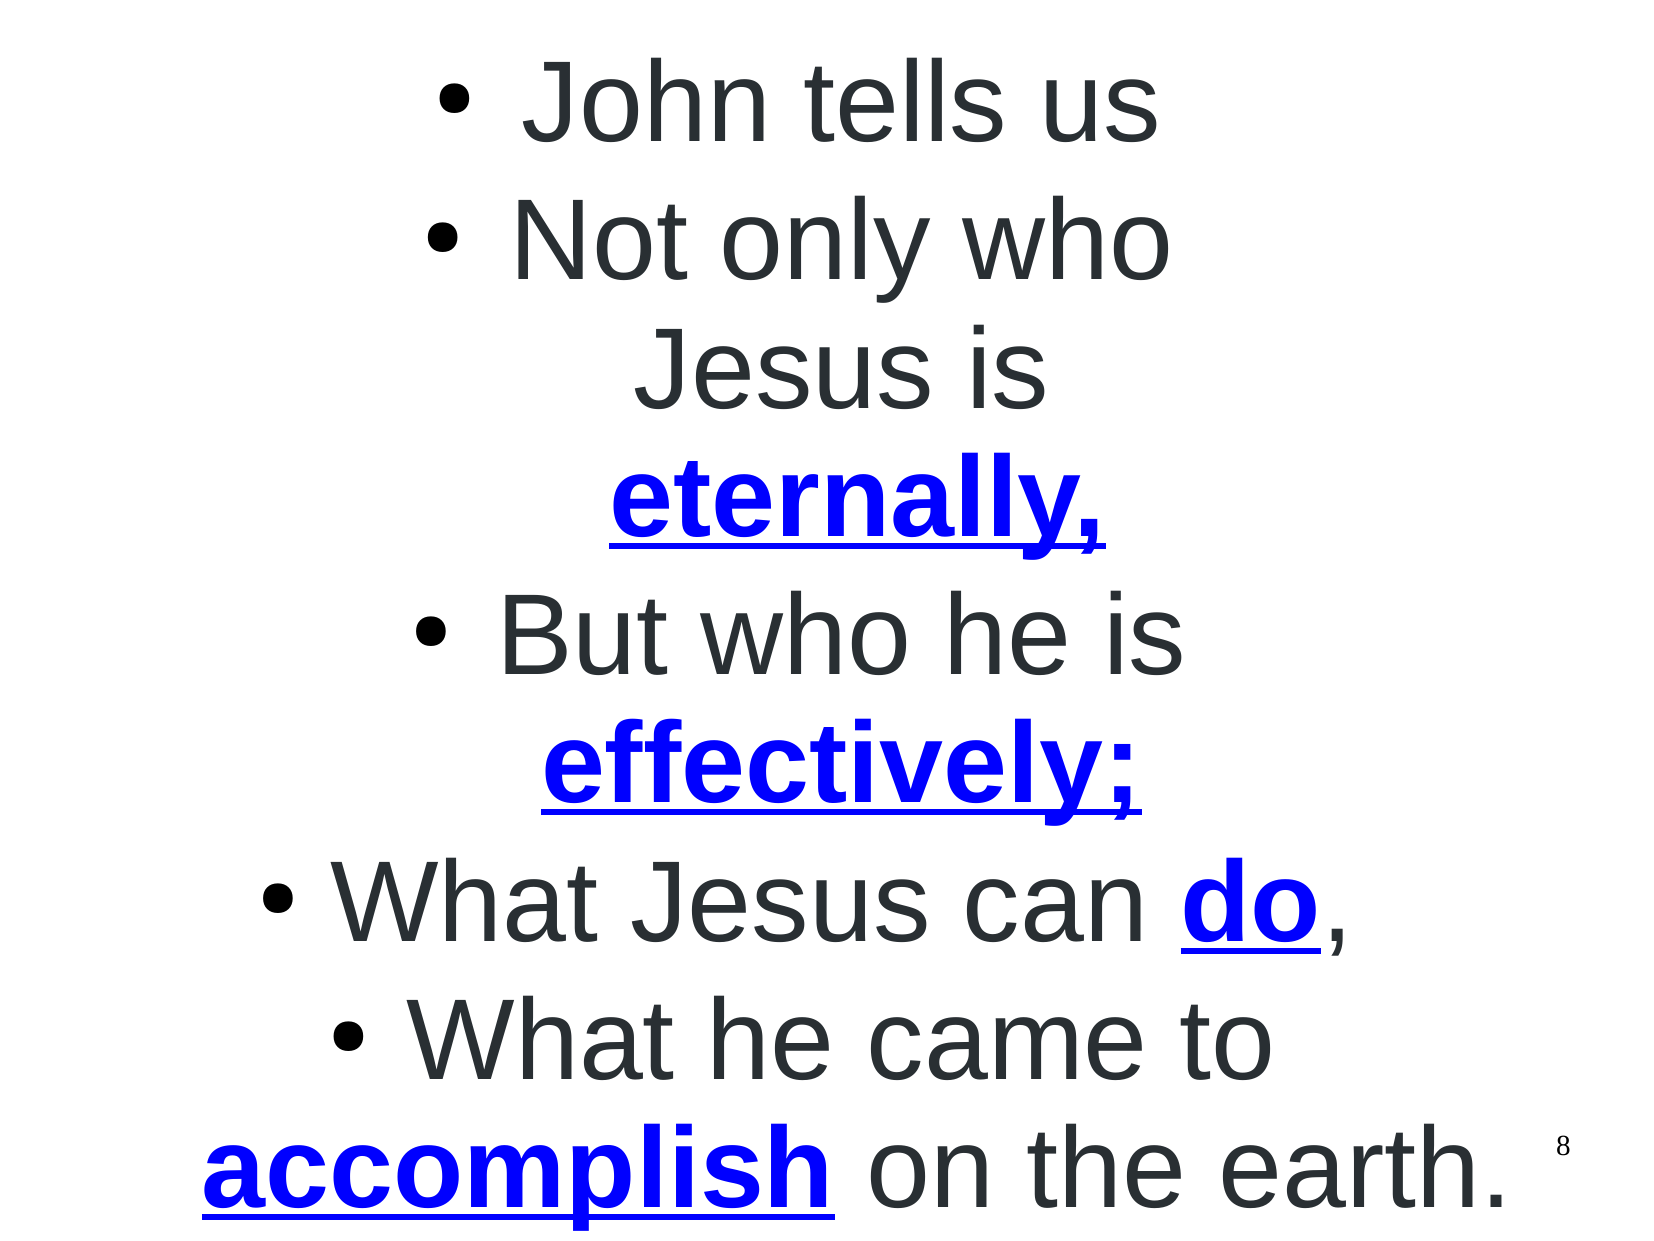

# John tells us
Not only who
Jesus is
eternally,
But who he is
effectively;
What Jesus can do,
What he came to
accomplish on the earth.
8